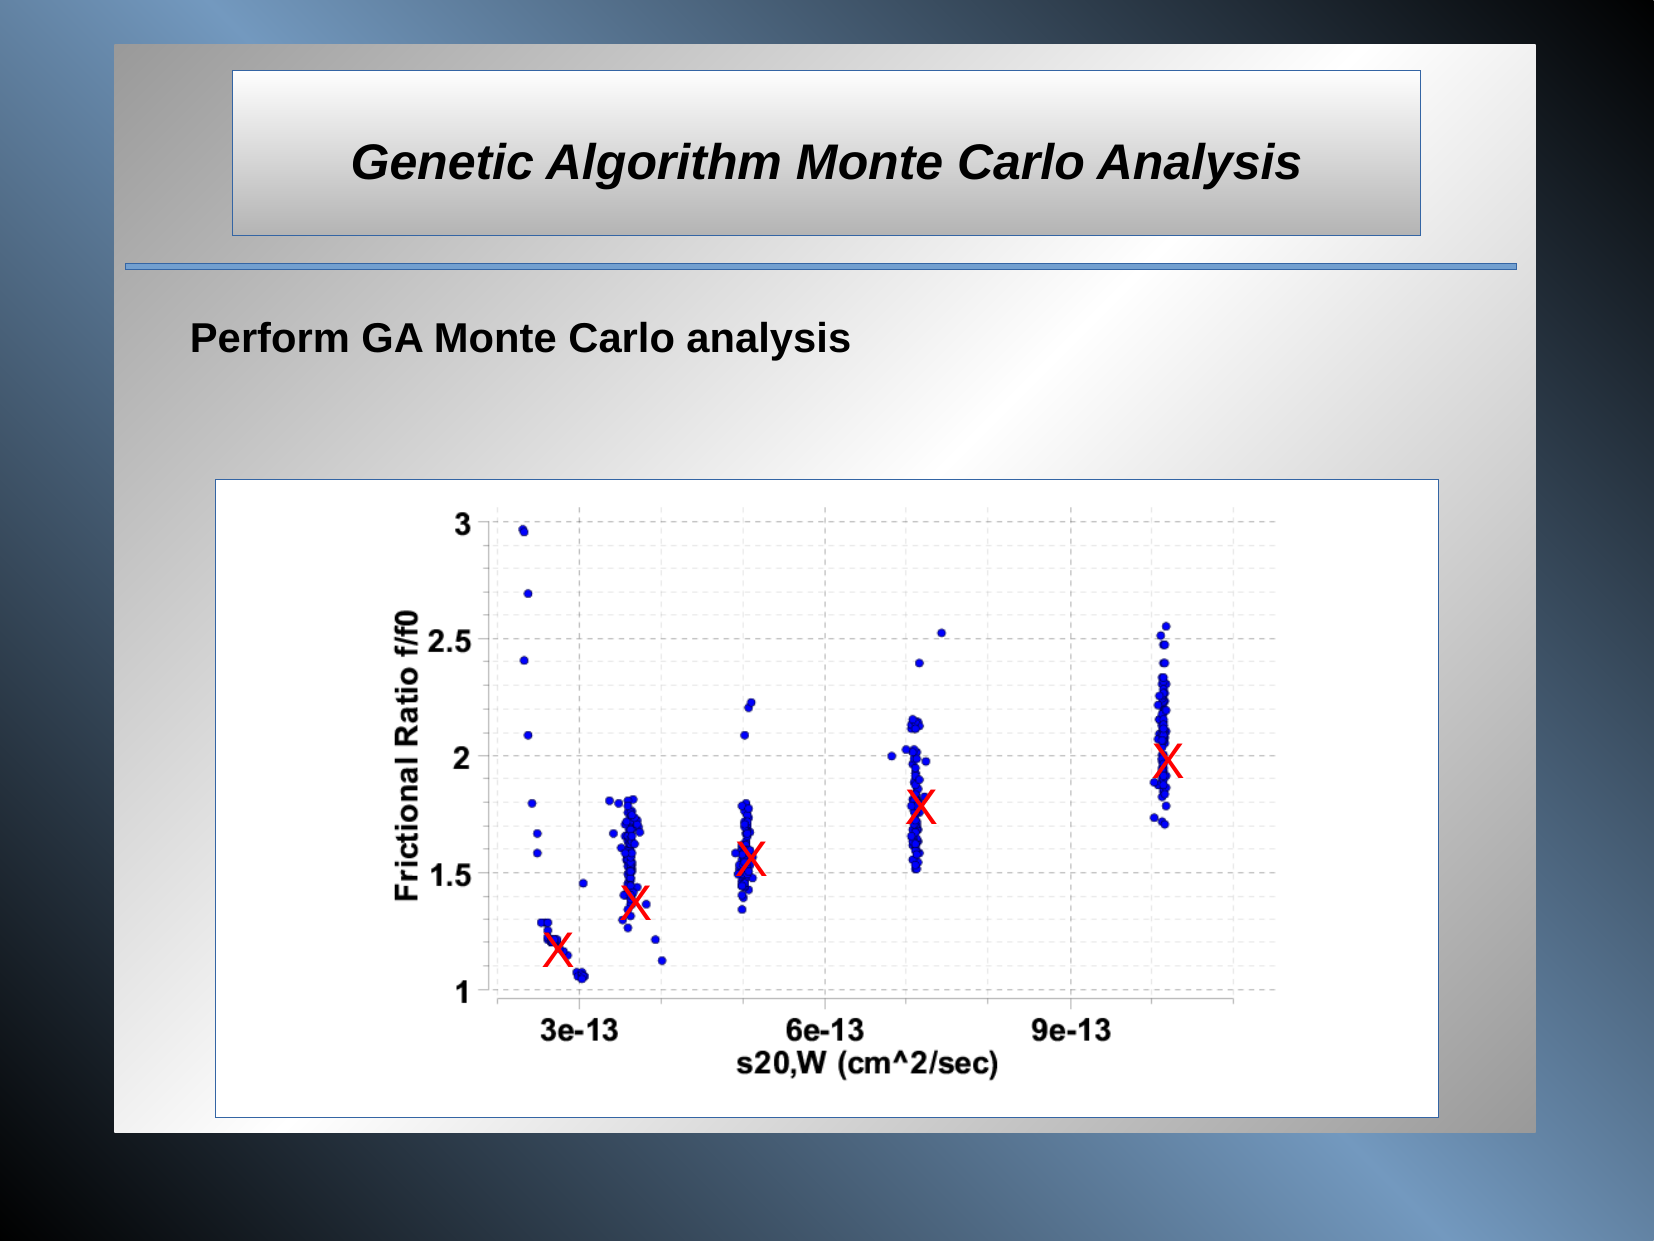

Genetic Algorithm Monte Carlo Analysis
Perform GA Monte Carlo analysis
X
X
X
X
X